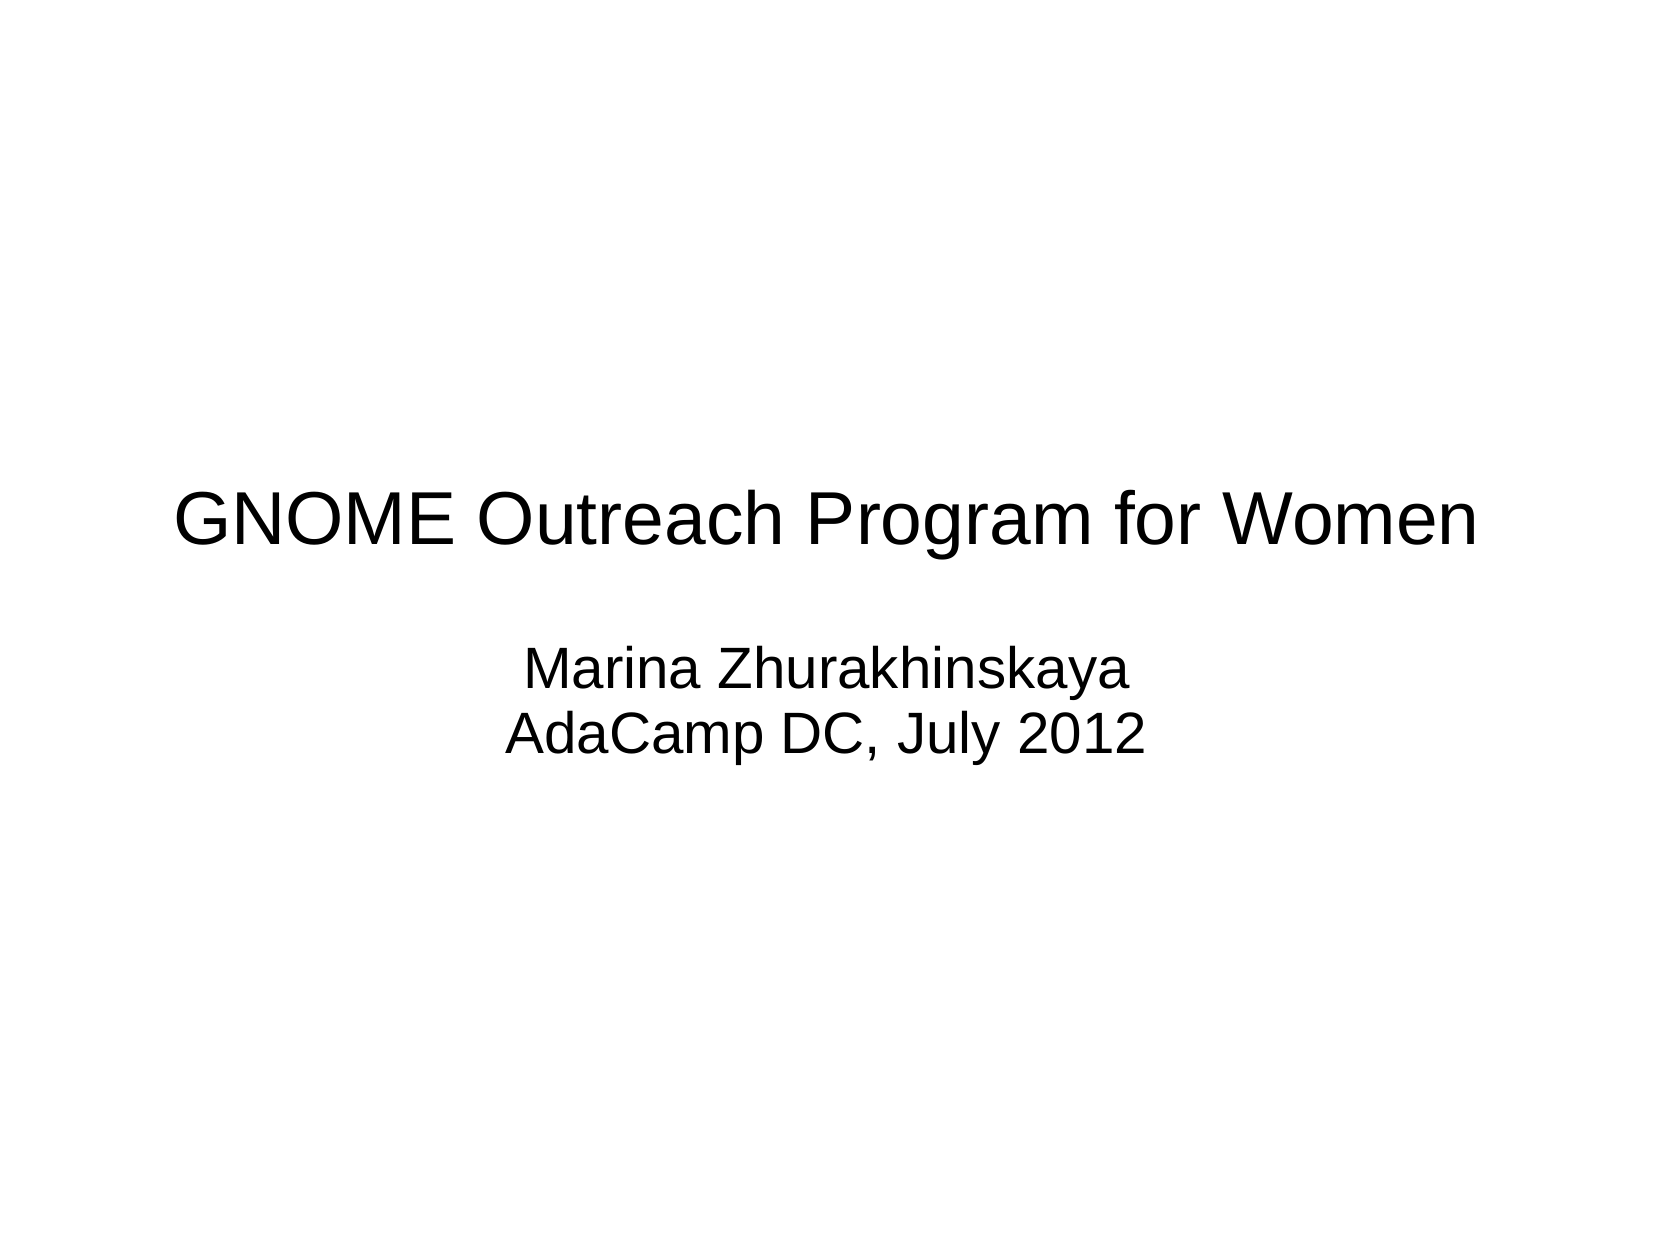

# GNOME Outreach Program for Women
Marina Zhurakhinskaya
AdaCamp DC, July 2012